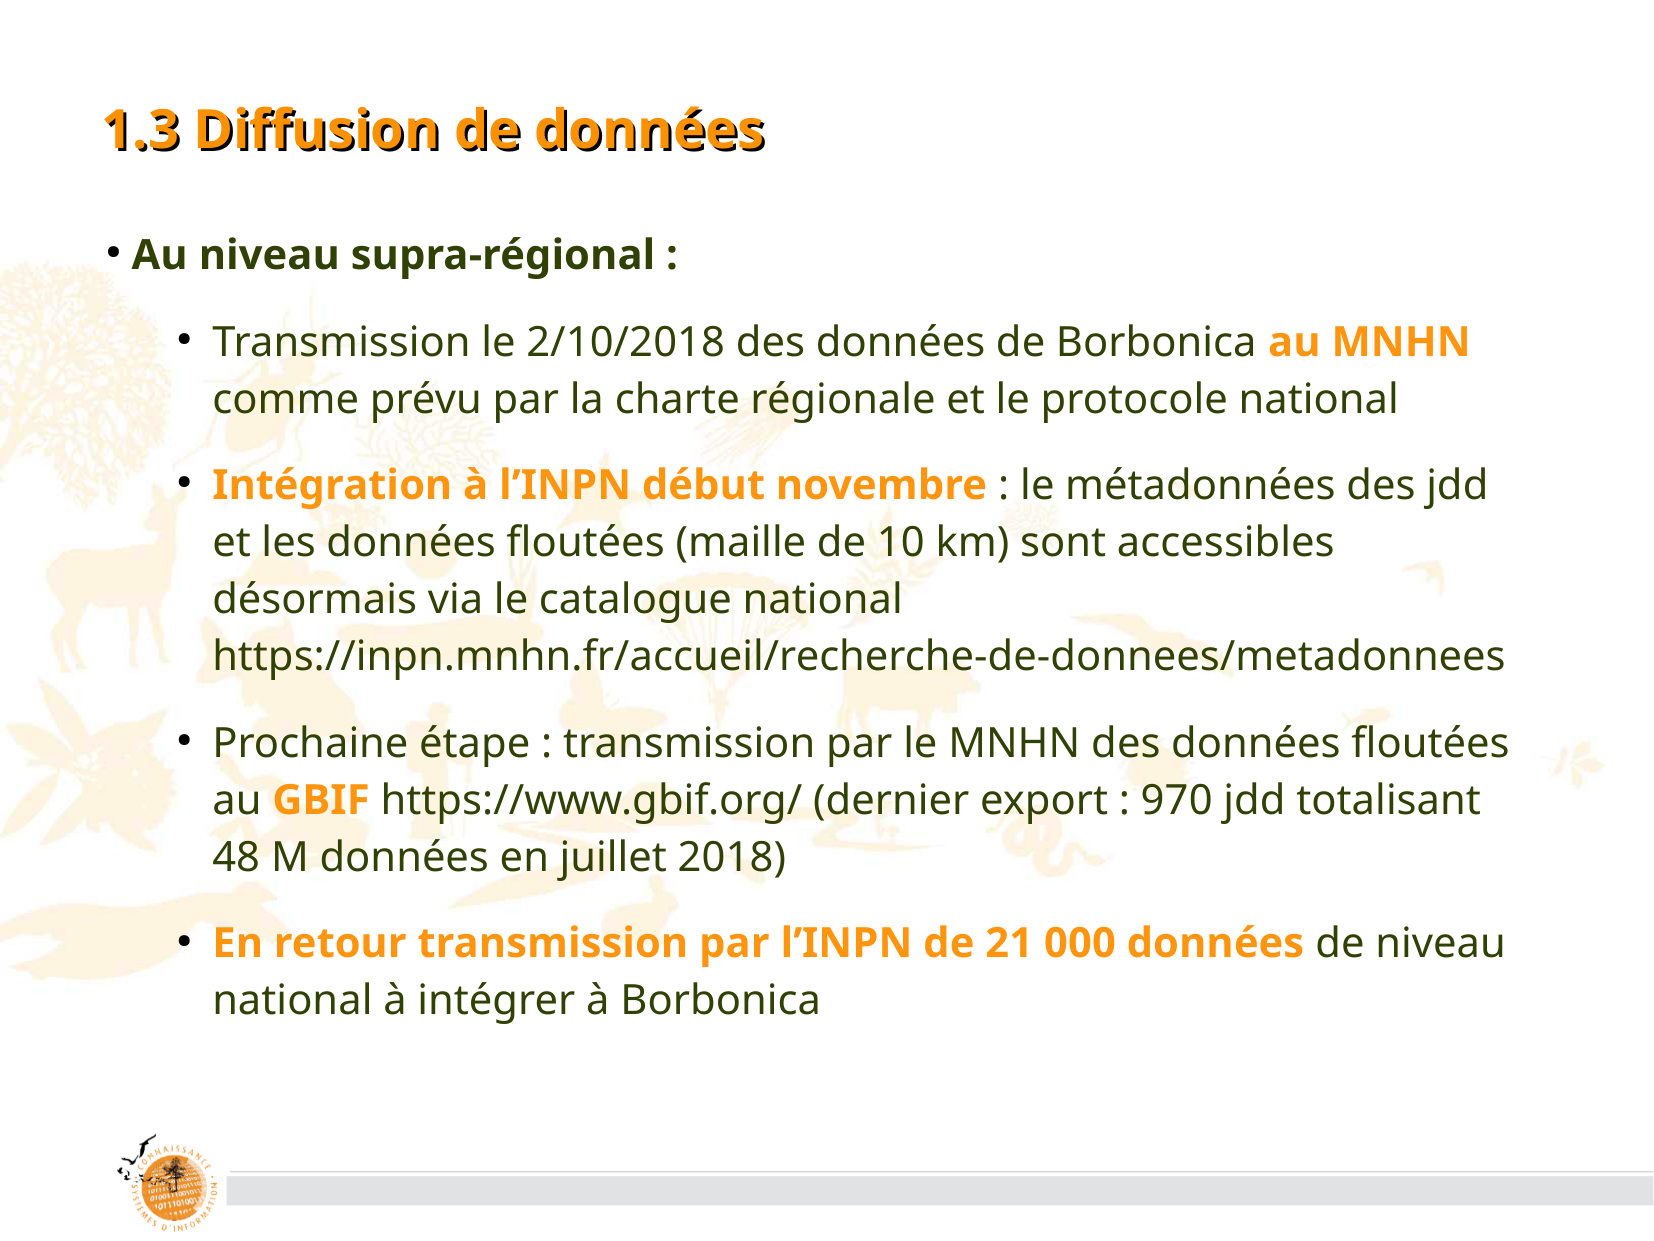

# 1.3 Diffusion de données
 Au niveau supra-régional :
Transmission le 2/10/2018 des données de Borbonica au MNHN comme prévu par la charte régionale et le protocole national
Intégration à l’INPN début novembre : le métadonnées des jdd et les données floutées (maille de 10 km) sont accessibles désormais via le catalogue national https://inpn.mnhn.fr/accueil/recherche-de-donnees/metadonnees
Prochaine étape : transmission par le MNHN des données floutées au GBIF https://www.gbif.org/ (dernier export : 970 jdd totalisant 48 M données en juillet 2018)
En retour transmission par l’INPN de 21 000 données de niveau national à intégrer à Borbonica
Cotech SINP - 29/11/2018
14